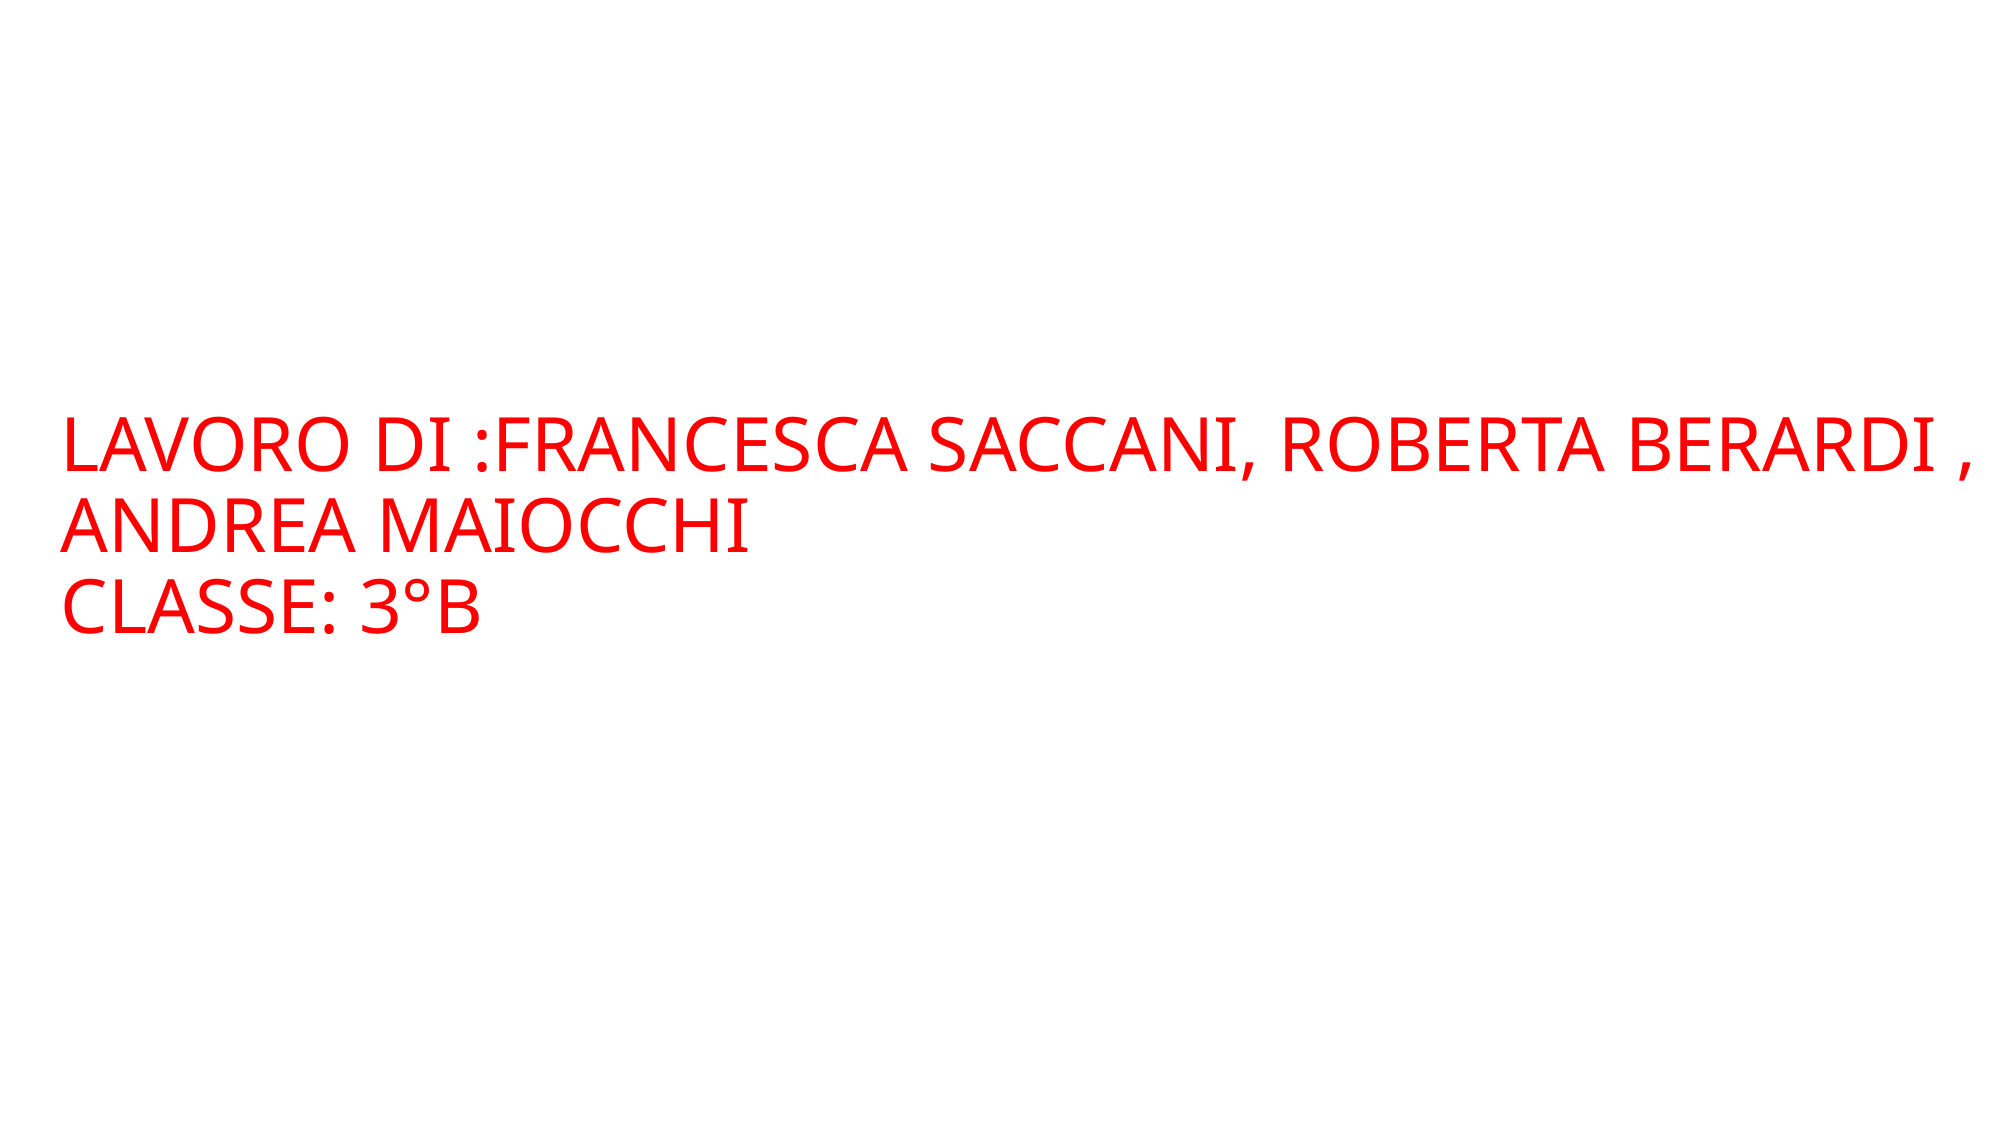

# LAVORO DI :FRANCESCA SACCANI, ROBERTA BERARDI , ANDREA MAIOCCHI CLASSE: 3°B